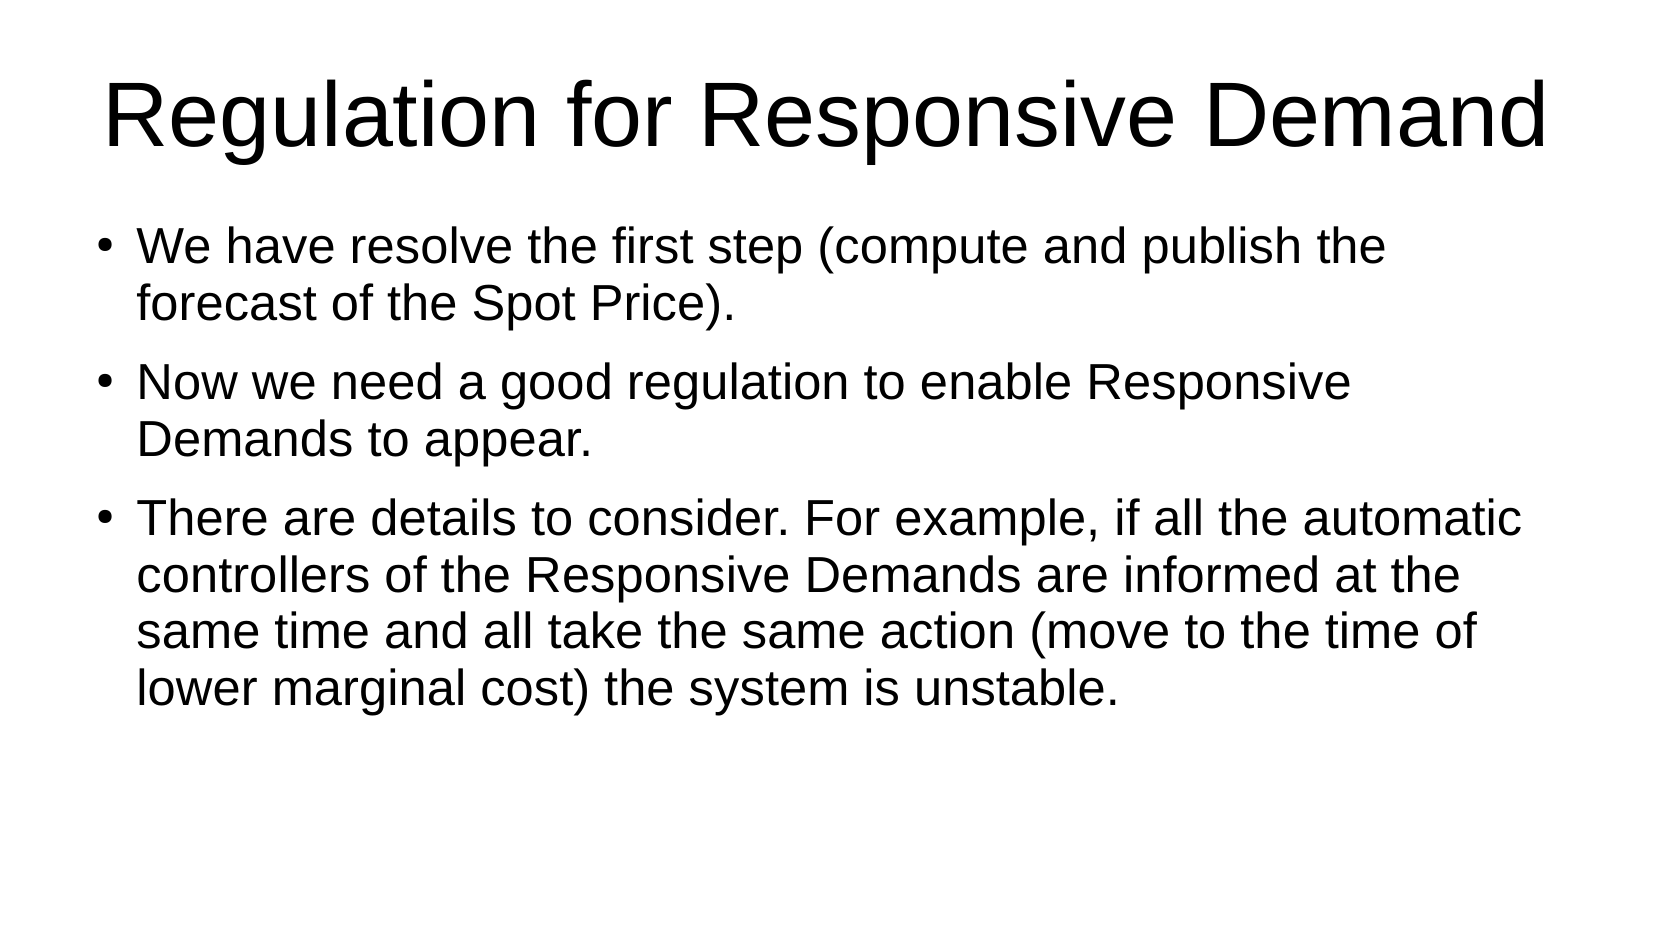

# Regulation for Responsive Demand
We have resolve the first step (compute and publish the forecast of the Spot Price).
Now we need a good regulation to enable Responsive Demands to appear.
There are details to consider. For example, if all the automatic controllers of the Responsive Demands are informed at the same time and all take the same action (move to the time of lower marginal cost) the system is unstable.